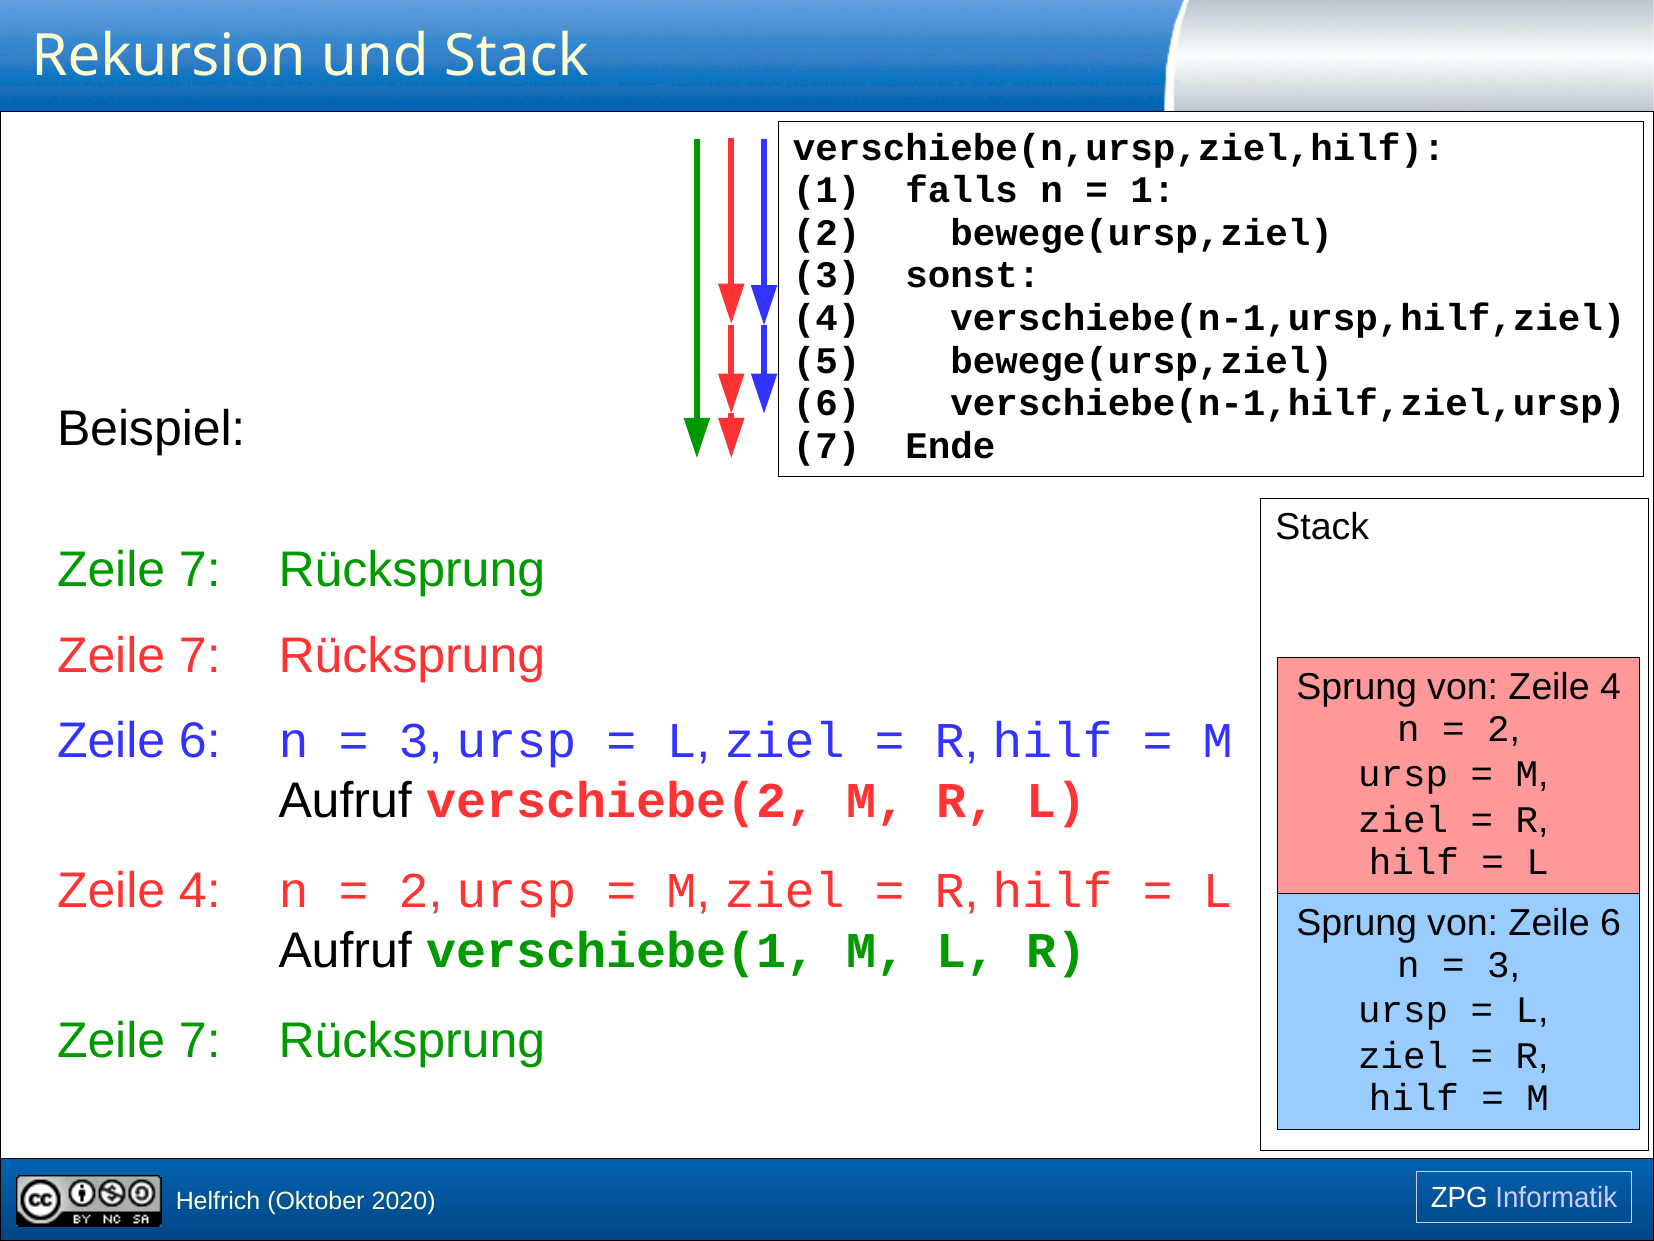

# Rekursion und Stack
verschiebe(n,ursp,ziel,hilf):
(1) falls n = 1:
(2) bewege(ursp,ziel)
(3) sonst:
(4) verschiebe(n-1,ursp,hilf,ziel)
(5) bewege(ursp,ziel)
(6) verschiebe(n-1,hilf,ziel,ursp)
(7) Ende
Beispiel:
Zeile 7: 	Rücksprung
Zeile 7:	Rücksprung
Zeile 6:	n = 3, ursp = L, ziel = R, hilf = M
			Aufruf verschiebe(2, M, R, L)
Zeile 4:	n = 2, ursp = M, ziel = R, hilf = L
			Aufruf verschiebe(1, M, L, R)
Zeile 7:	Rücksprung
Stack
Sprung von: Zeile 6
n = 2,
ursp = L,
ziel = M,
hilf = R
Sprung von: Zeile 4
n = 2,
ursp = M,
ziel = R,
hilf = L
Sprung von: Zeile 4
n = 3,
ursp = L,
ziel = R,
hilf = M
Sprung von: Zeile 6
n = 3,
ursp = L,
ziel = R,
hilf = M